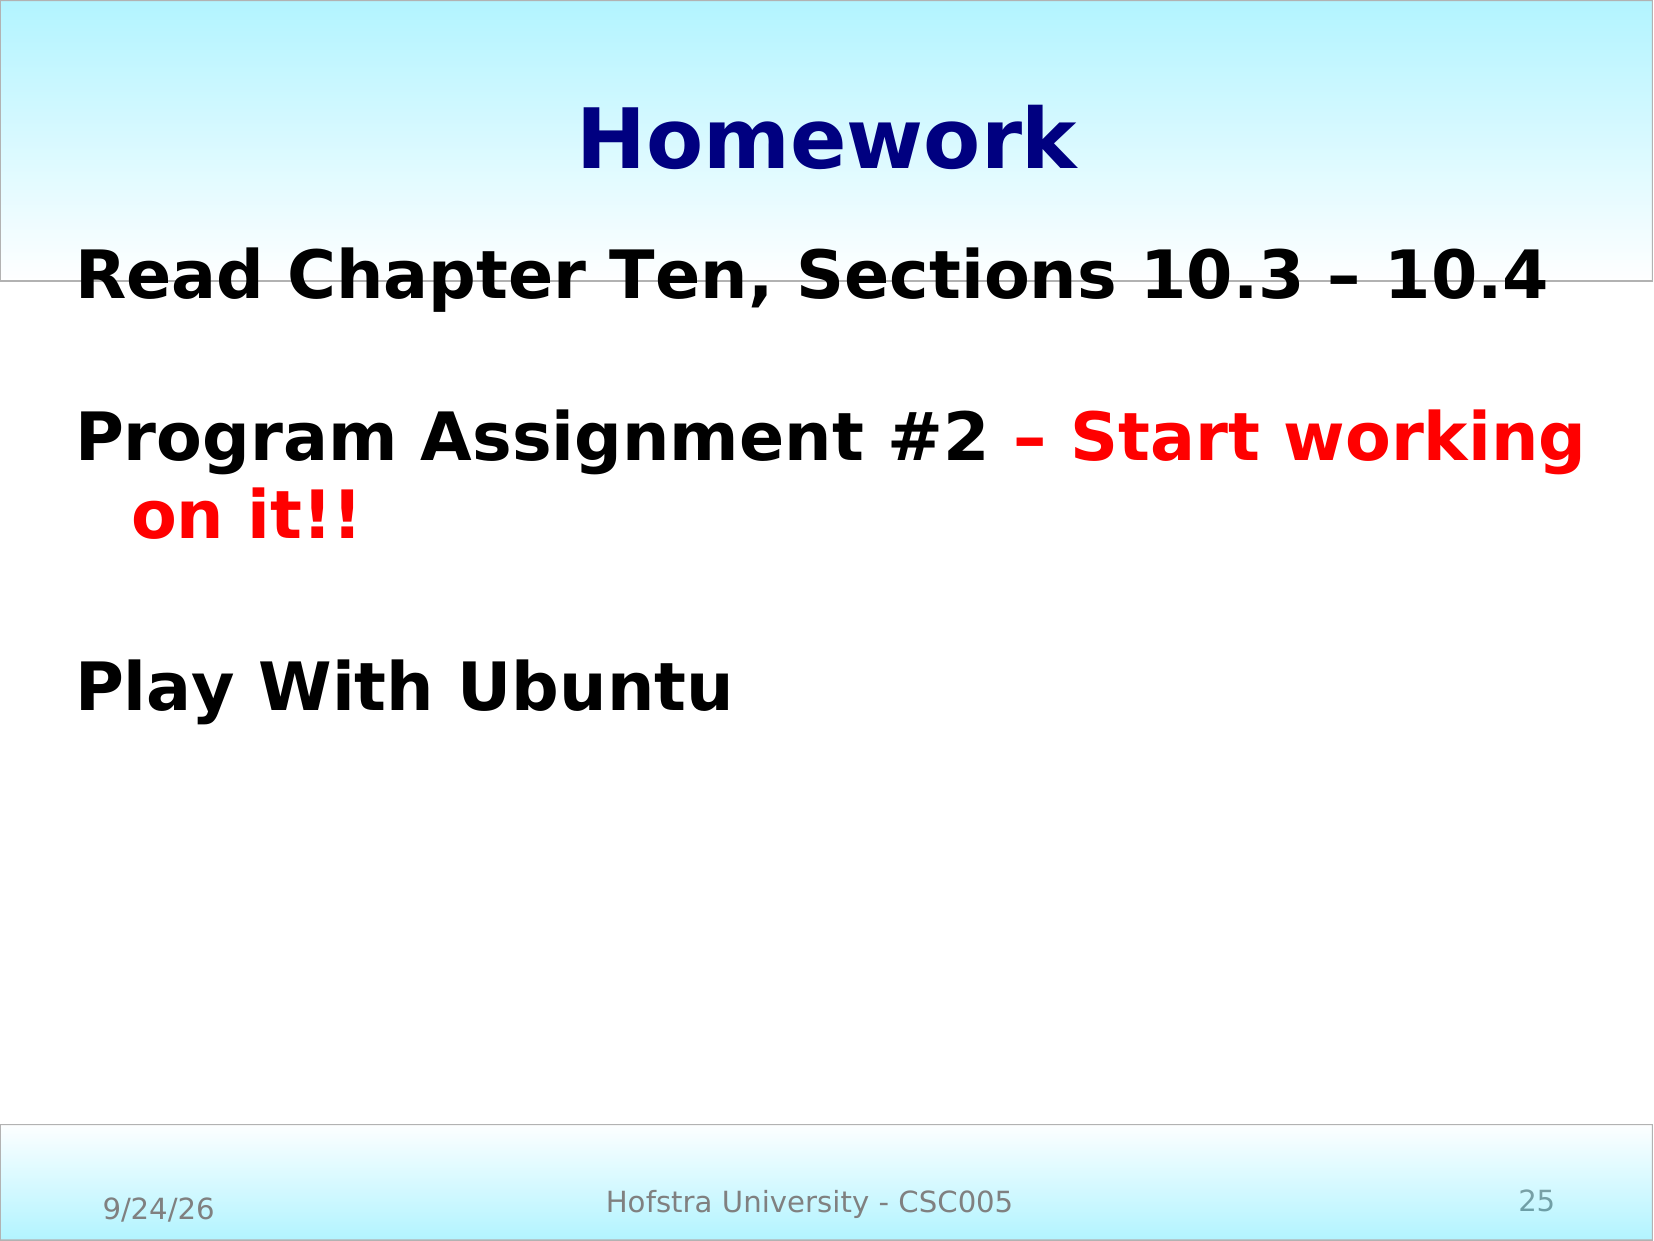

# Homework
Read Chapter Ten, Sections 10.3 – 10.4
Program Assignment #2 – Start working on it!!
Play With Ubuntu
25
Hofstra University - CSC005